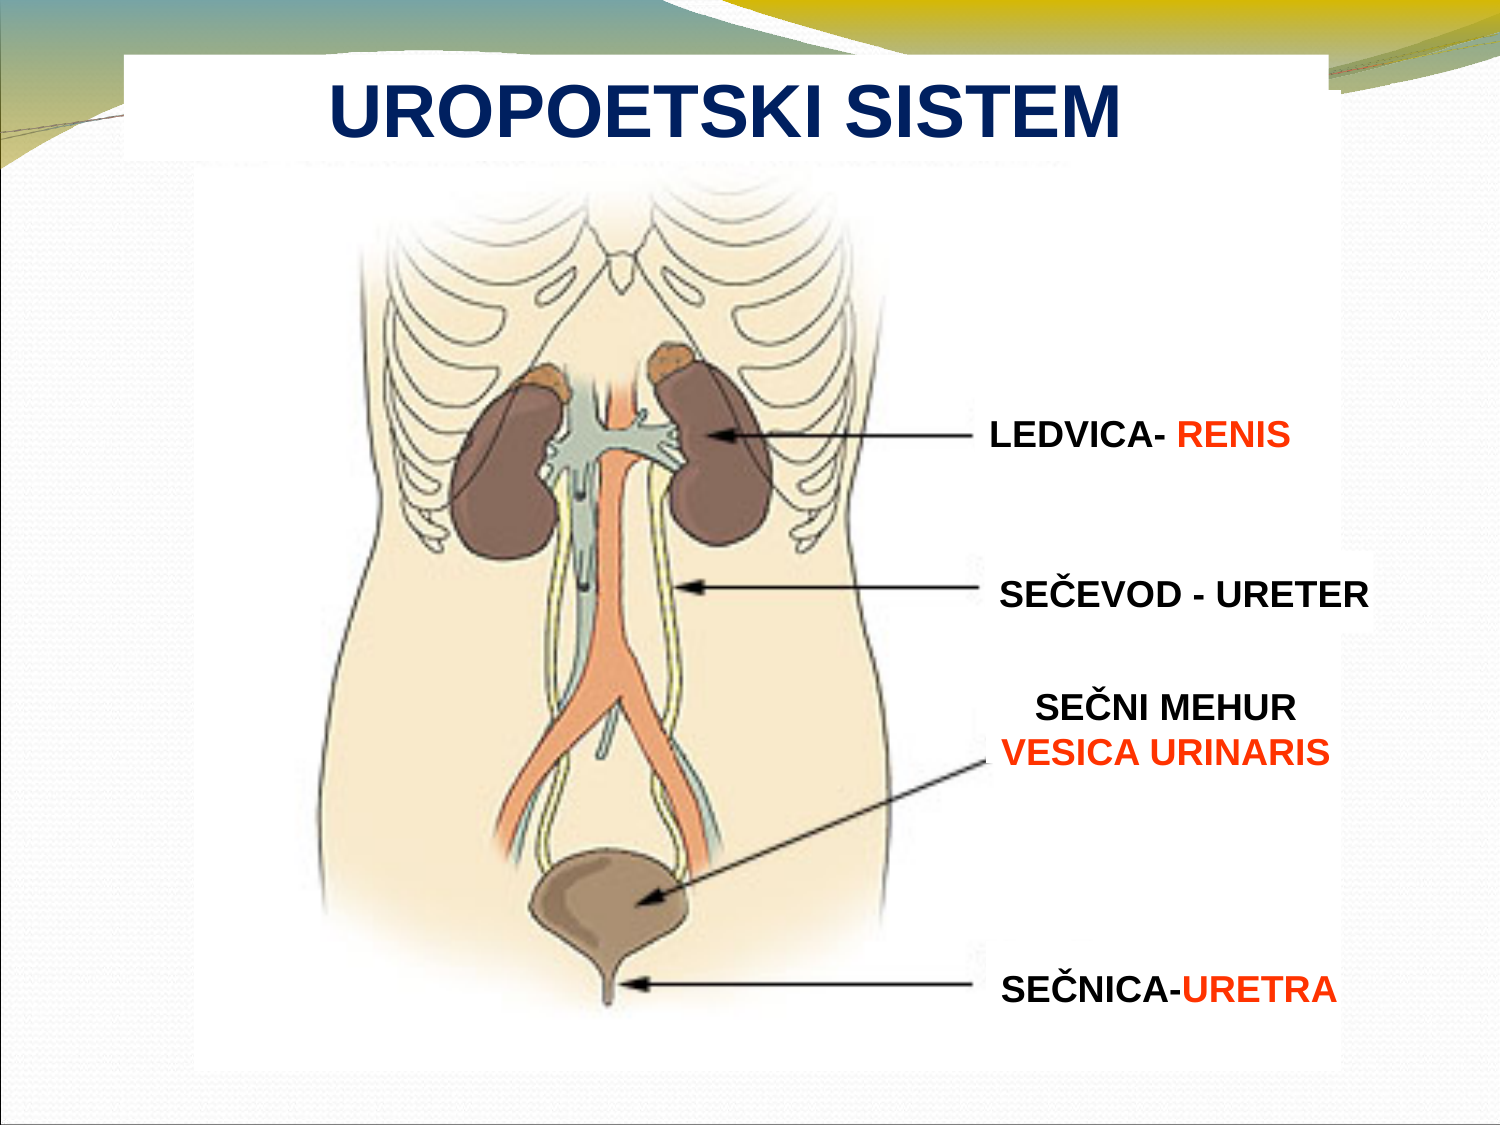

UROPOETSKI SISTEM
LEDVICA- RENIS
SEČEVOD - URETER
SEČNI MEHUR
VESICA URINARIS
SEČNICA-URETRA